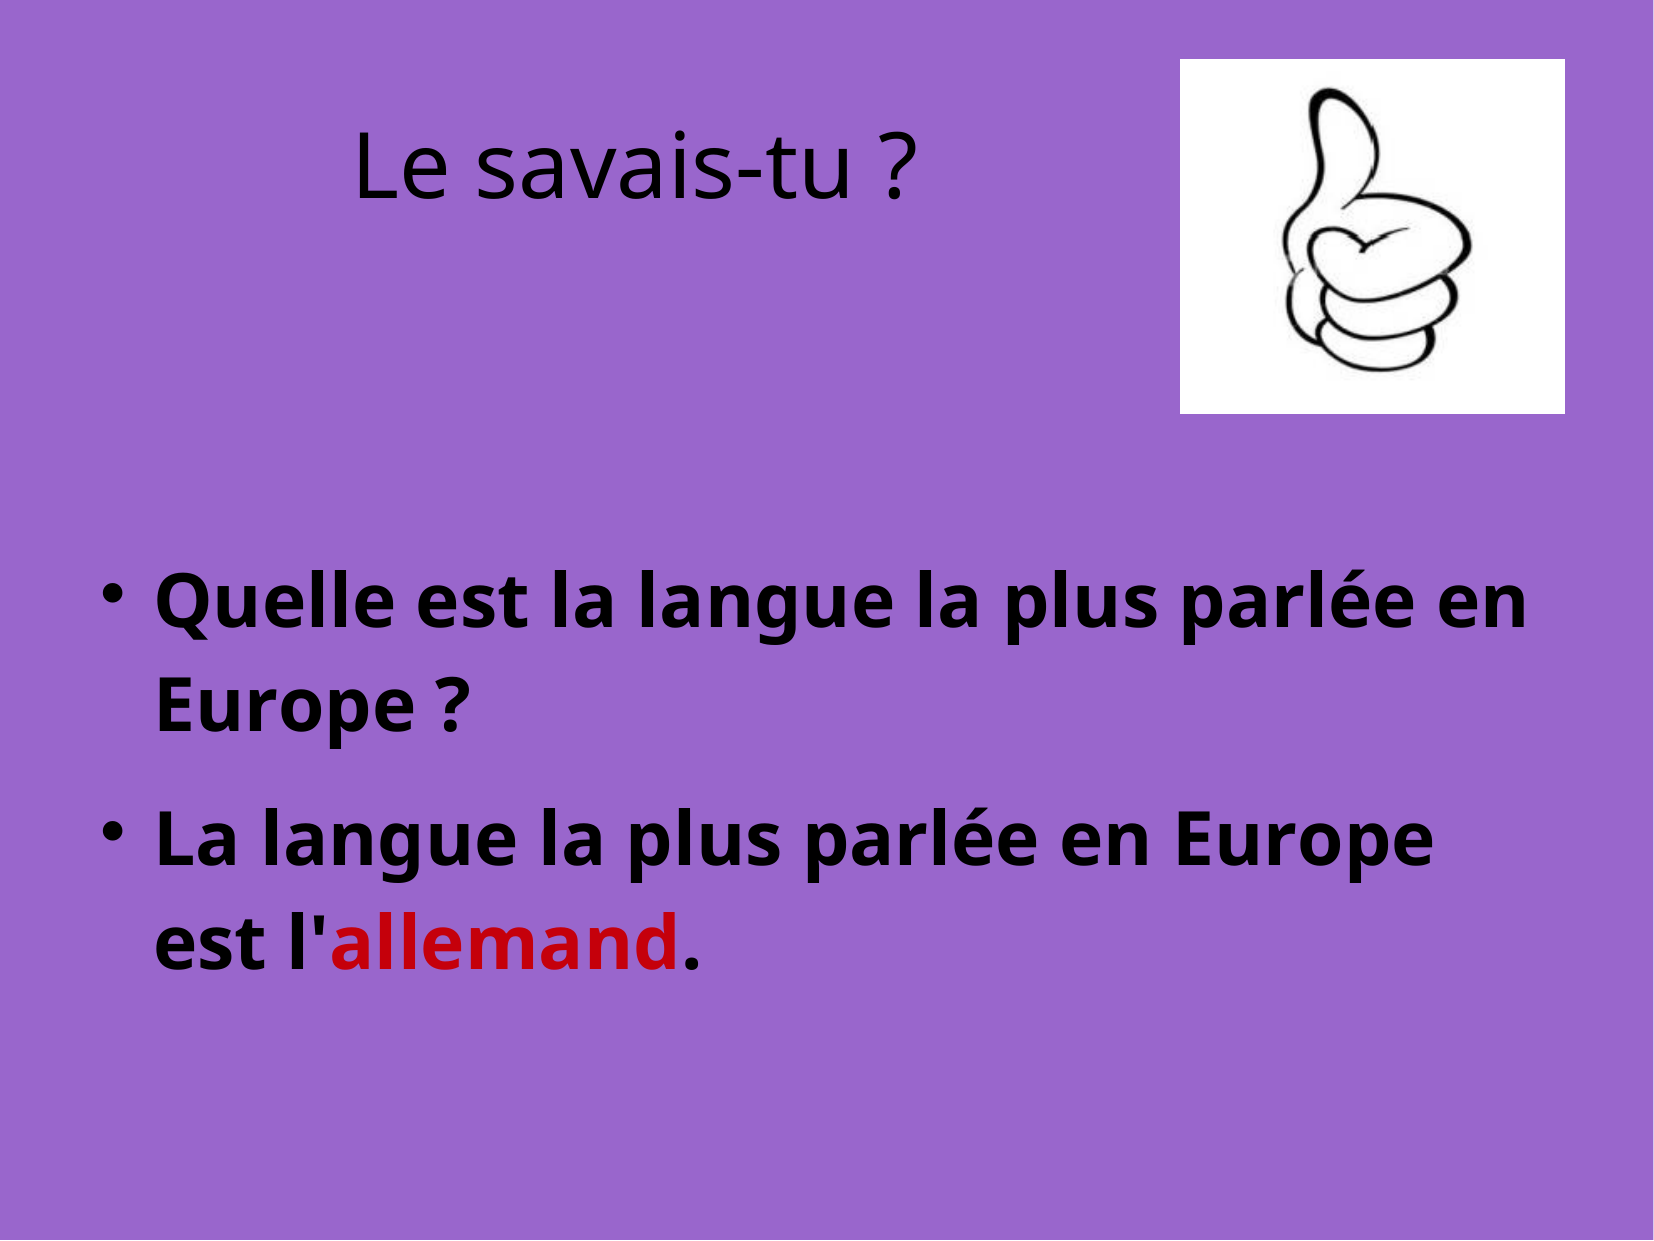

# Le savais-tu ?
Quelle est la langue la plus parlée en Europe ?
La langue la plus parlée en Europe est l'allemand.